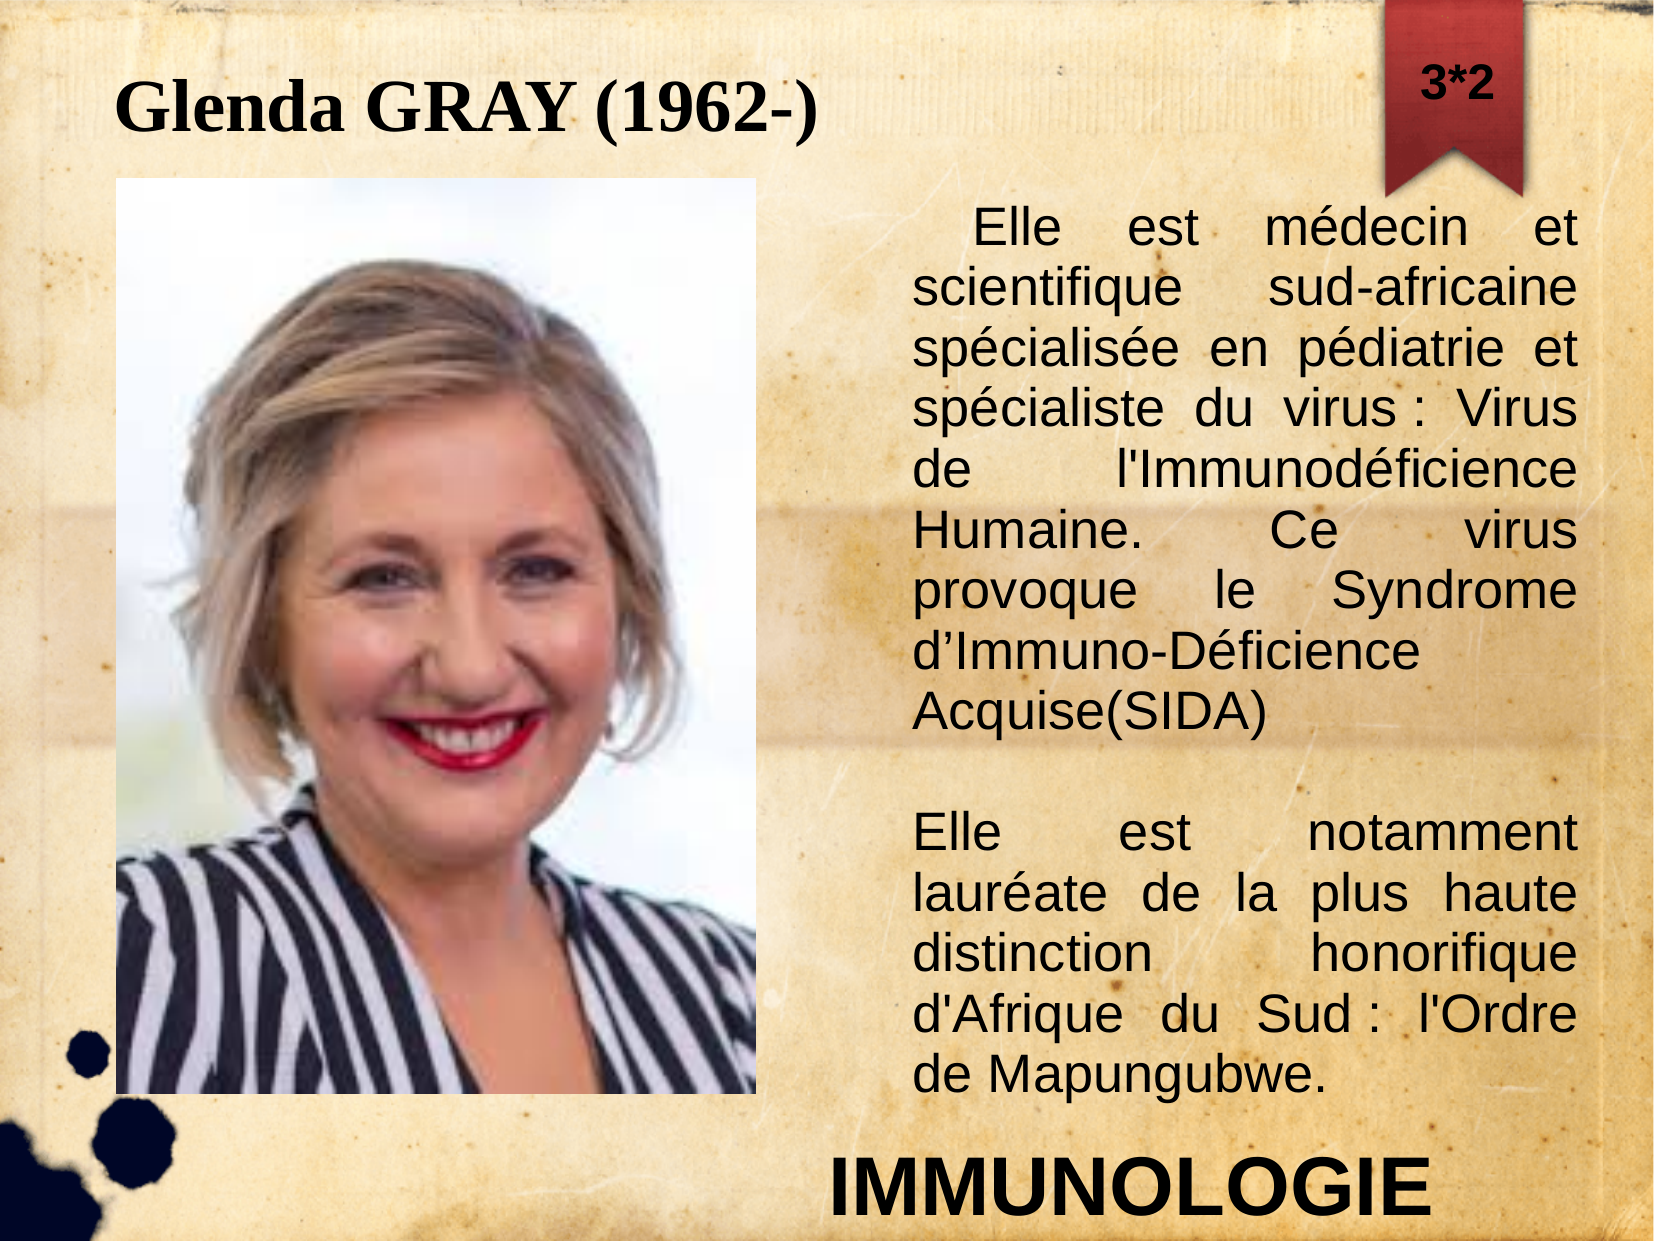

# Glenda GRAY (1962-)
3*2
 Elle est médecin et scientifique sud-africaine spécialisée en pédiatrie et spécialiste du virus : Virus de l'Immunodéficience Humaine. Ce virus provoque le Syndrome d’Immuno-Déficience Acquise(SIDA)
Elle est notamment lauréate de la plus haute distinction honorifique d'Afrique du Sud : l'Ordre de Mapungubwe.
 IMMUNOLOGIE